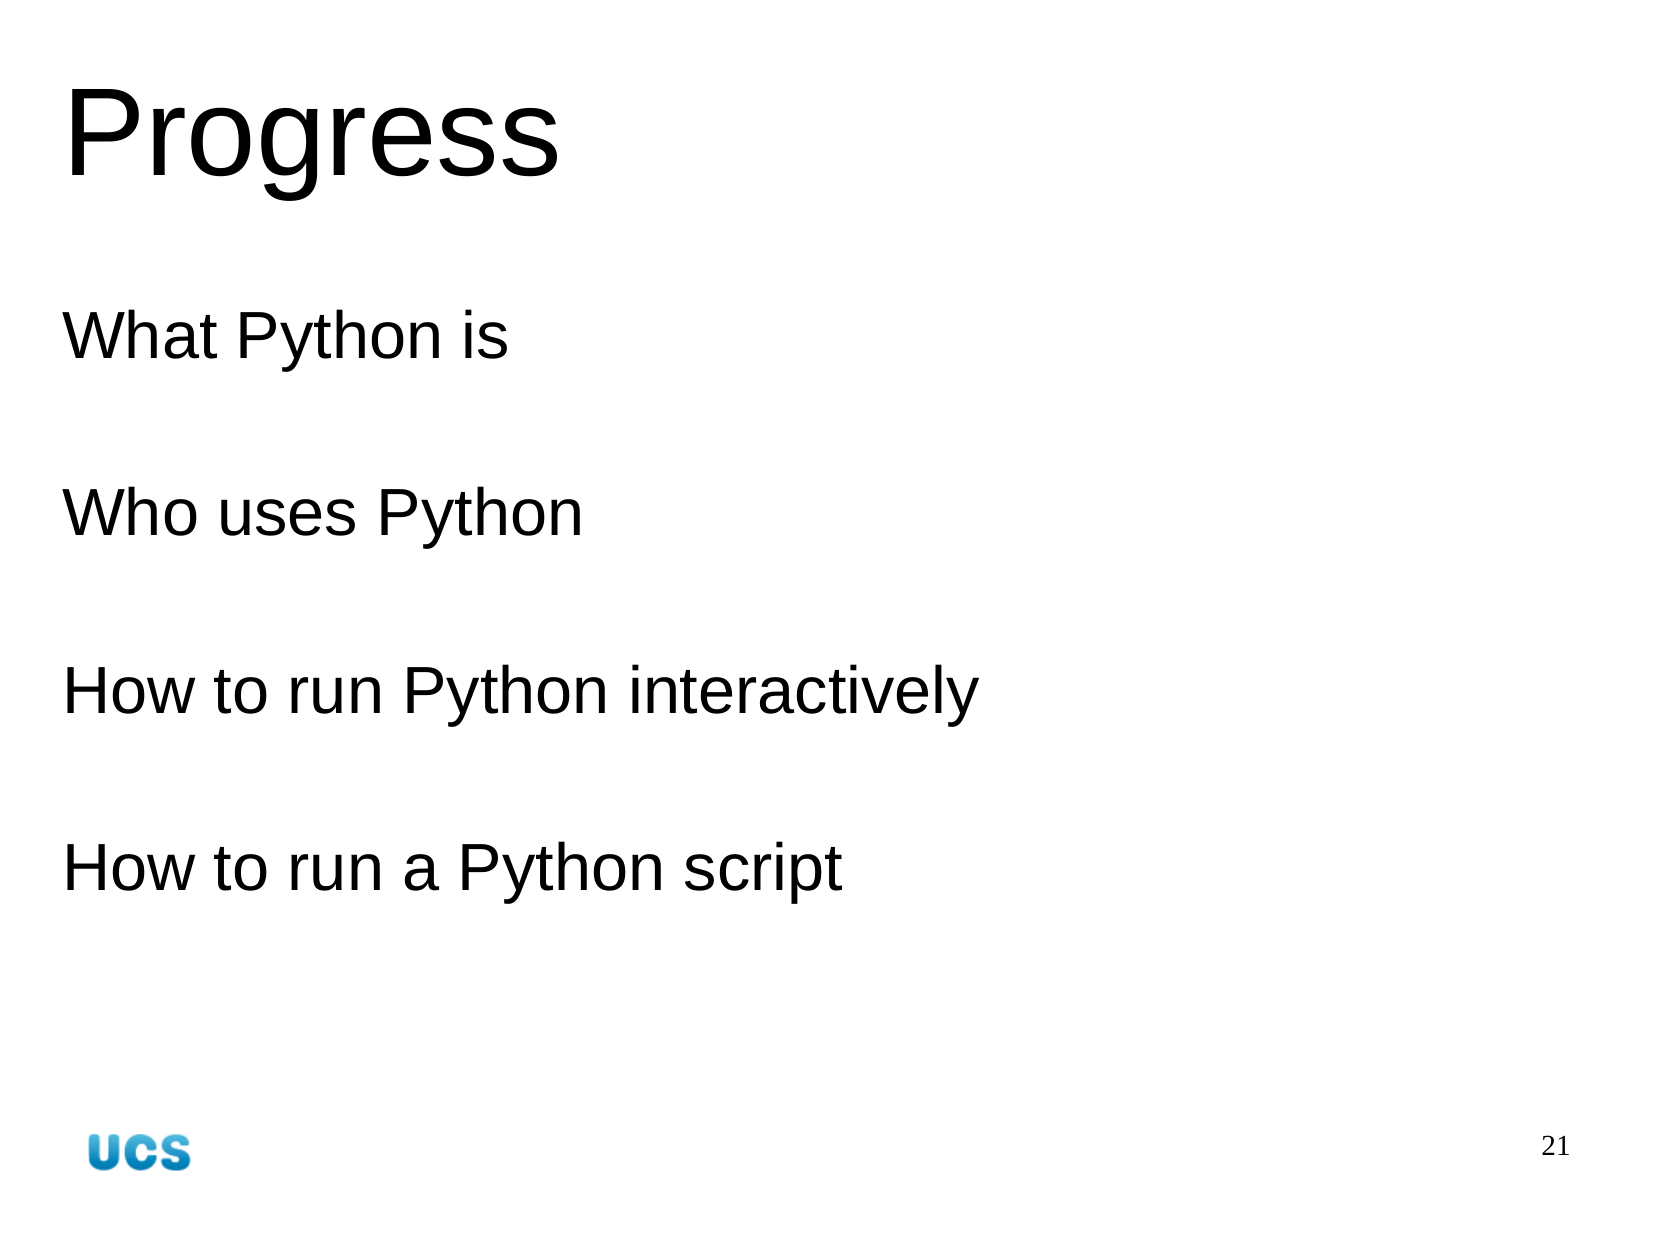

Progress
What Python is
Who uses Python
How to run Python interactively
How to run a Python script
21